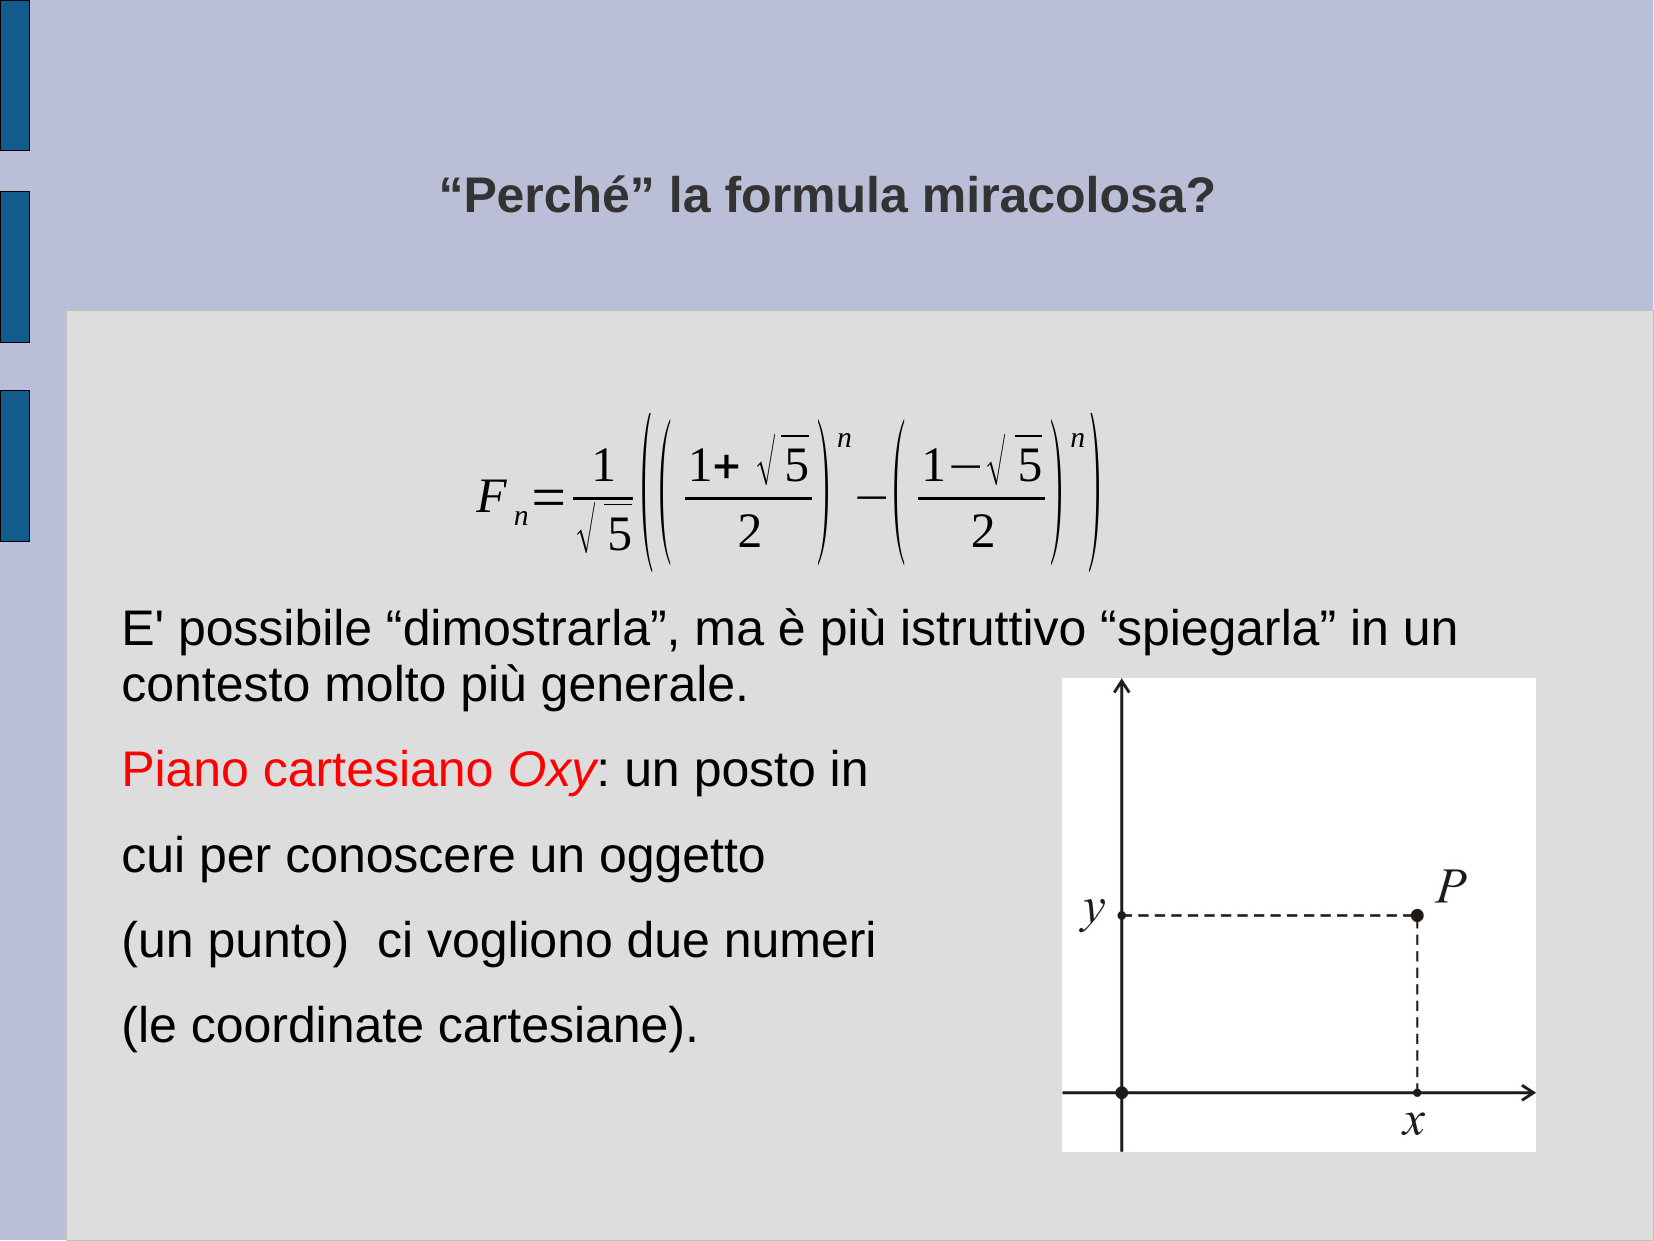

# “Perché” la formula miracolosa?
E' possibile “dimostrarla”, ma è più istruttivo “spiegarla” in un contesto molto più generale.
Piano cartesiano Oxy: un posto in
cui per conoscere un oggetto
(un punto) ci vogliono due numeri
(le coordinate cartesiane).